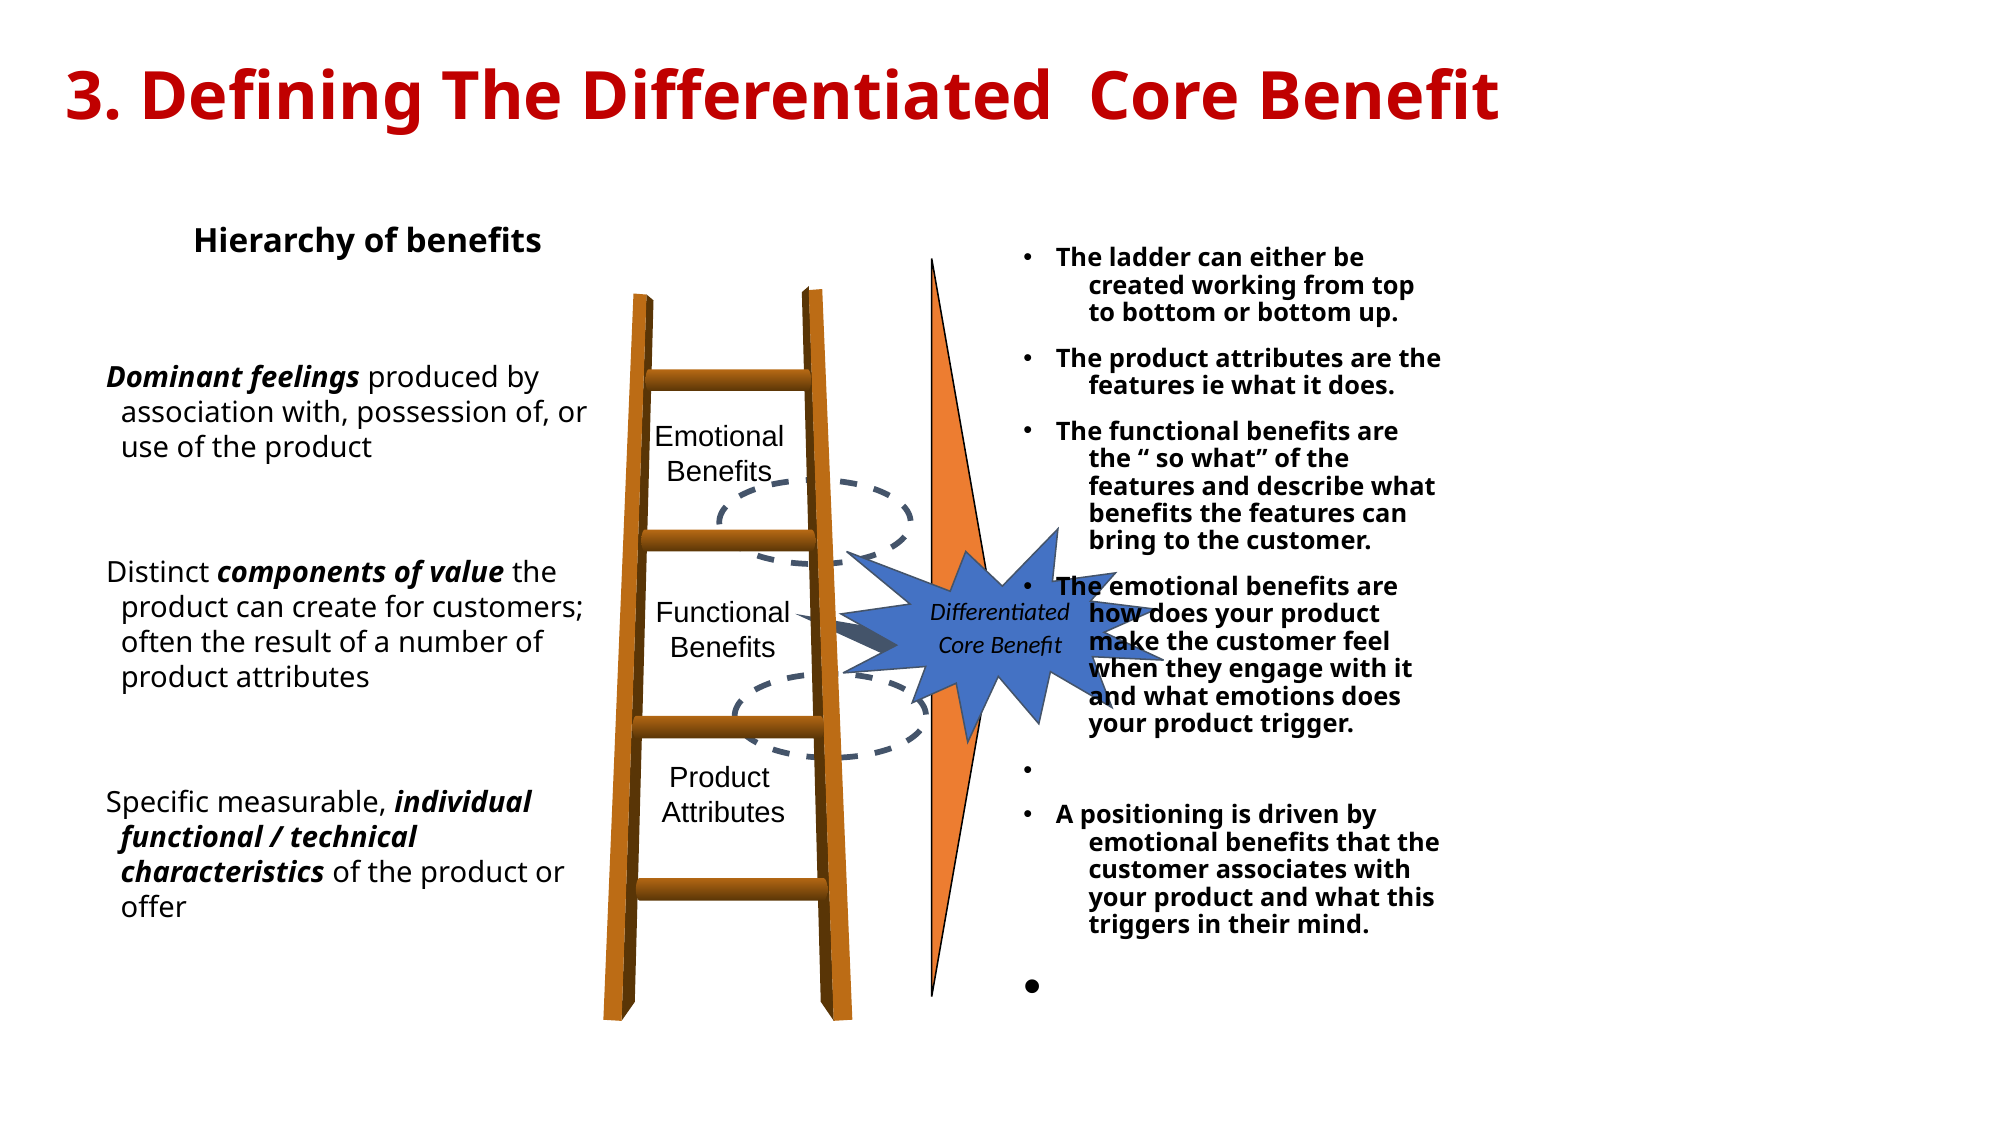

# 3. Defining The Differentiated Core Benefit
Hierarchy of benefits
The ladder can either be created working from top to bottom or bottom up.
The product attributes are the features ie what it does.
The functional benefits are the “ so what” of the features and describe what benefits the features can bring to the customer.
The emotional benefits are how does your product make the customer feel when they engage with it and what emotions does your product trigger.
A positioning is driven by emotional benefits that the customer associates with your product and what this triggers in their mind.
Dominant feelings produced by association with, possession of, or use of the product
Distinct components of value the product can create for customers; often the result of a number of product attributes
Specific measurable, individual functional / technical characteristics of the product or offer
Emotional Benefits
Differentiated
Core Benefit
Functional Benefits
Product
Attributes